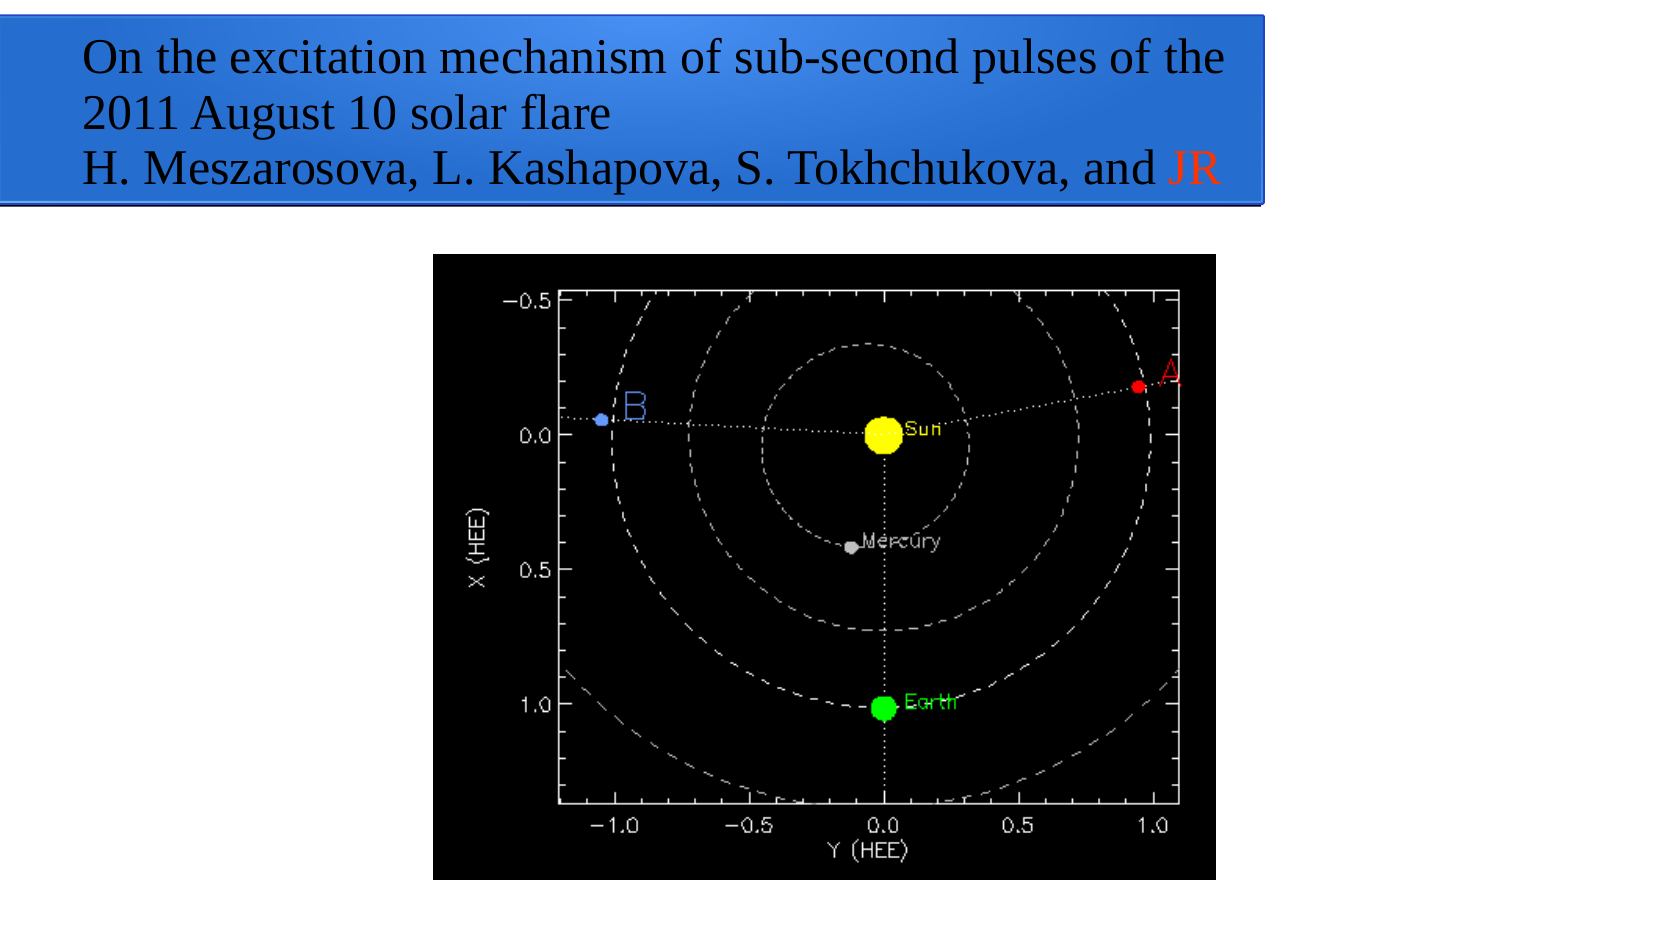

# On the excitation mechanism of sub-second pulses of the 2011 August 10 solar flare H. Meszarosova, L. Kashapova, S. Tokhchukova, and JR